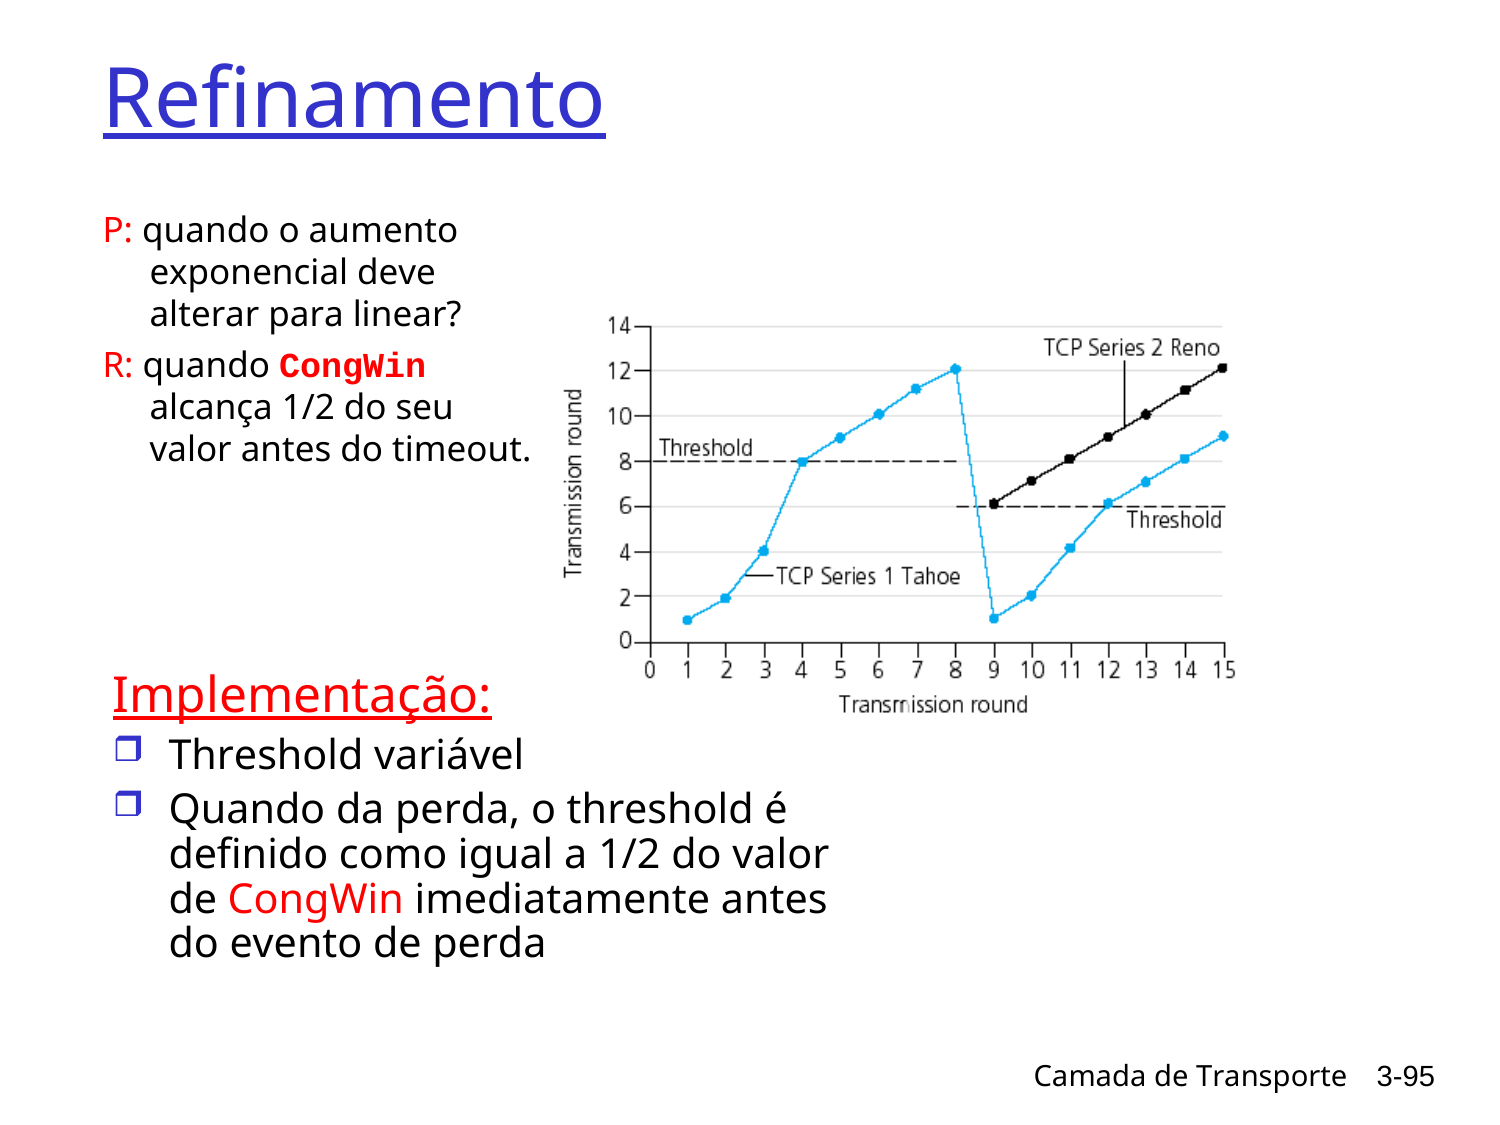

# Refinamento
P: quando o aumento exponencial deve alterar para linear?
R: quando CongWin alcança 1/2 do seu valor antes do timeout.
Implementação:
Threshold variável
Quando da perda, o threshold é definido como igual a 1/2 do valor de CongWin imediatamente antes do evento de perda
Camada de Transporte